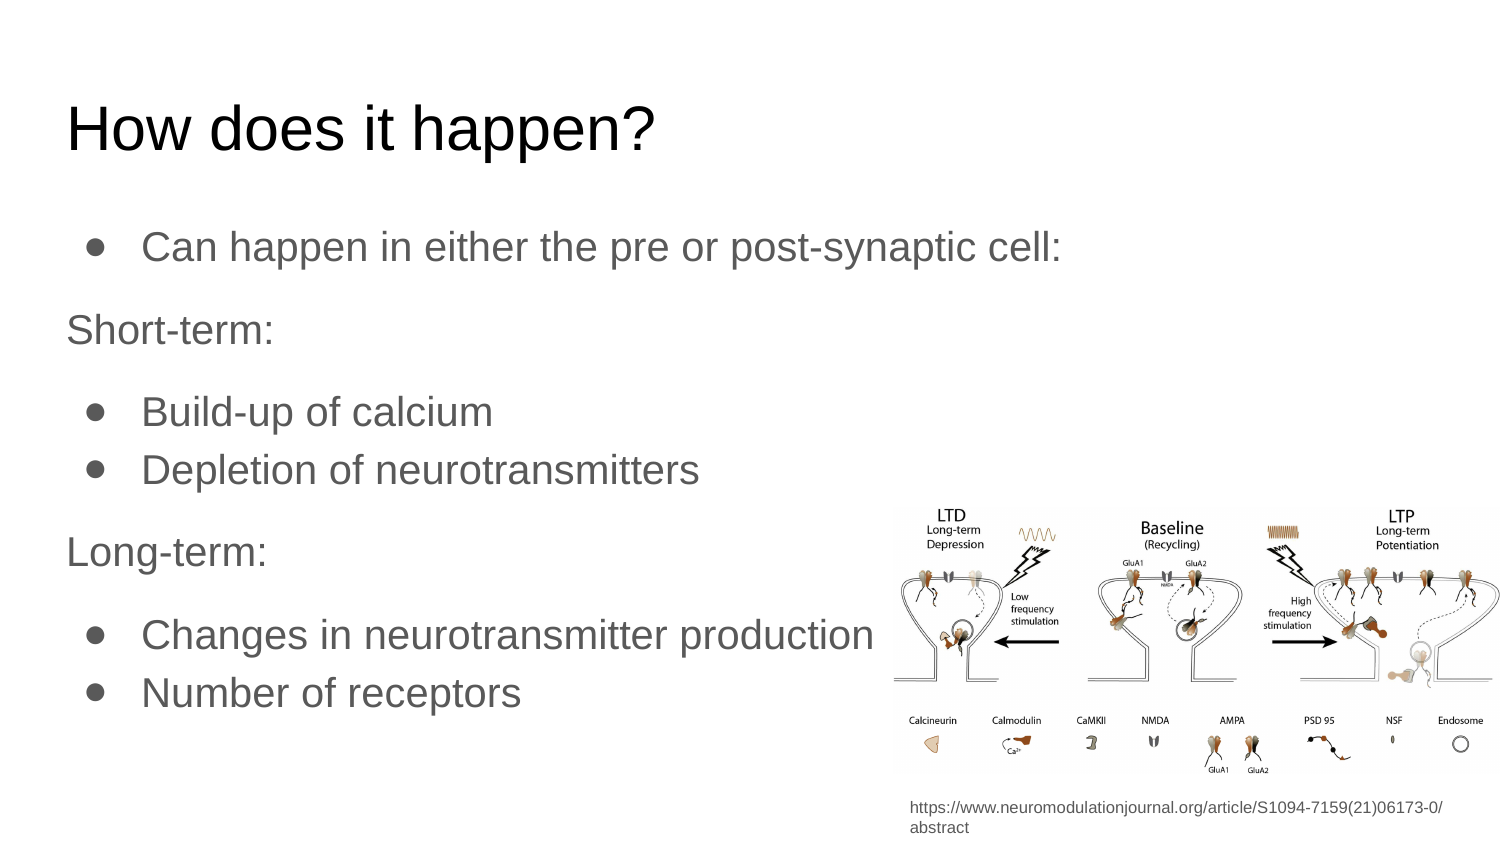

# How does it happen?
Can happen in either the pre or post-synaptic cell:
Short-term:
Build-up of calcium
Depletion of neurotransmitters
Long-term:
Changes in neurotransmitter production
Number of receptors
https://www.neuromodulationjournal.org/article/S1094-7159(21)06173-0/abstract